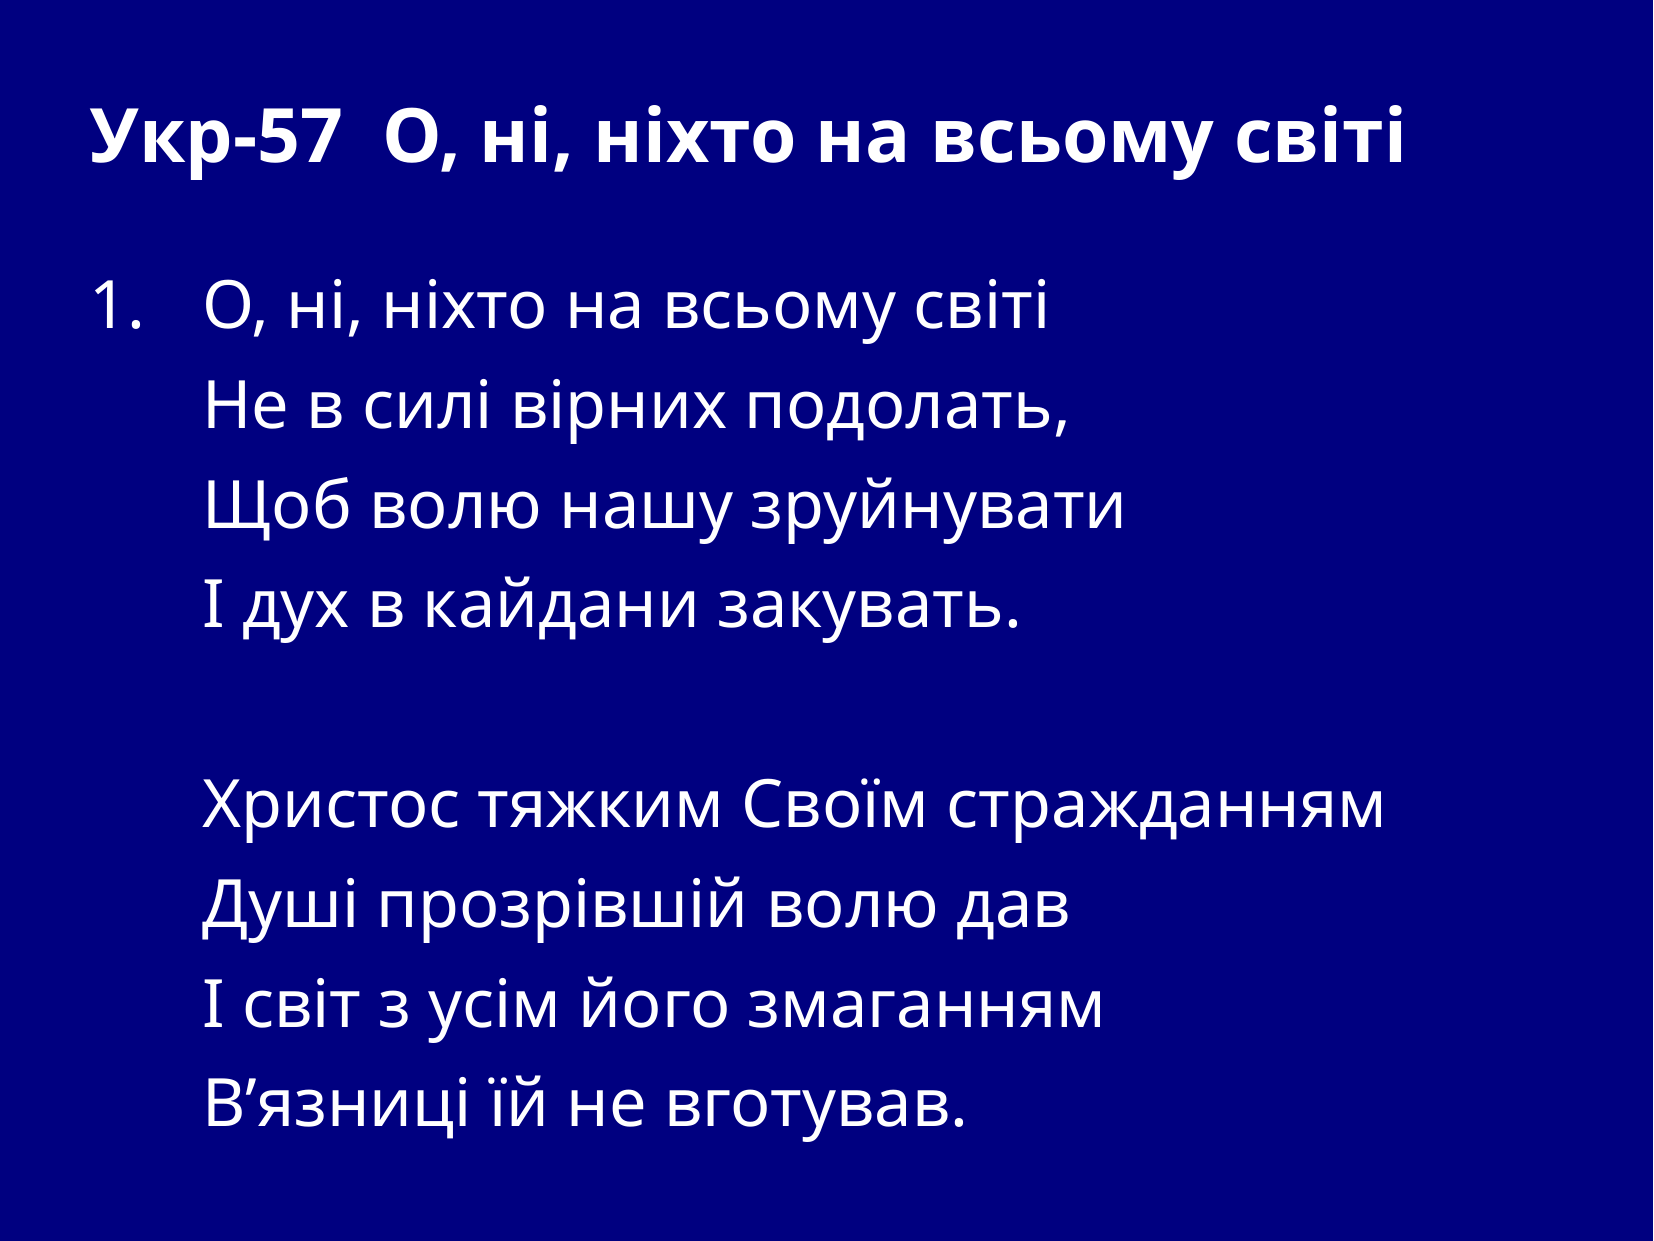

Укр-57 О, ні, ніхто на всьому світі
1.	О, ні, ніхто на всьому світі
	Не в силі вірних подолать,
	Щоб волю нашу зруйнувати
	І дух в кайдани закувать.
	Христос тяжким Своїм стражданням
	Душі прозрівшій волю дав
	І світ з усім його змаганням
	В’язниці їй не вготував.